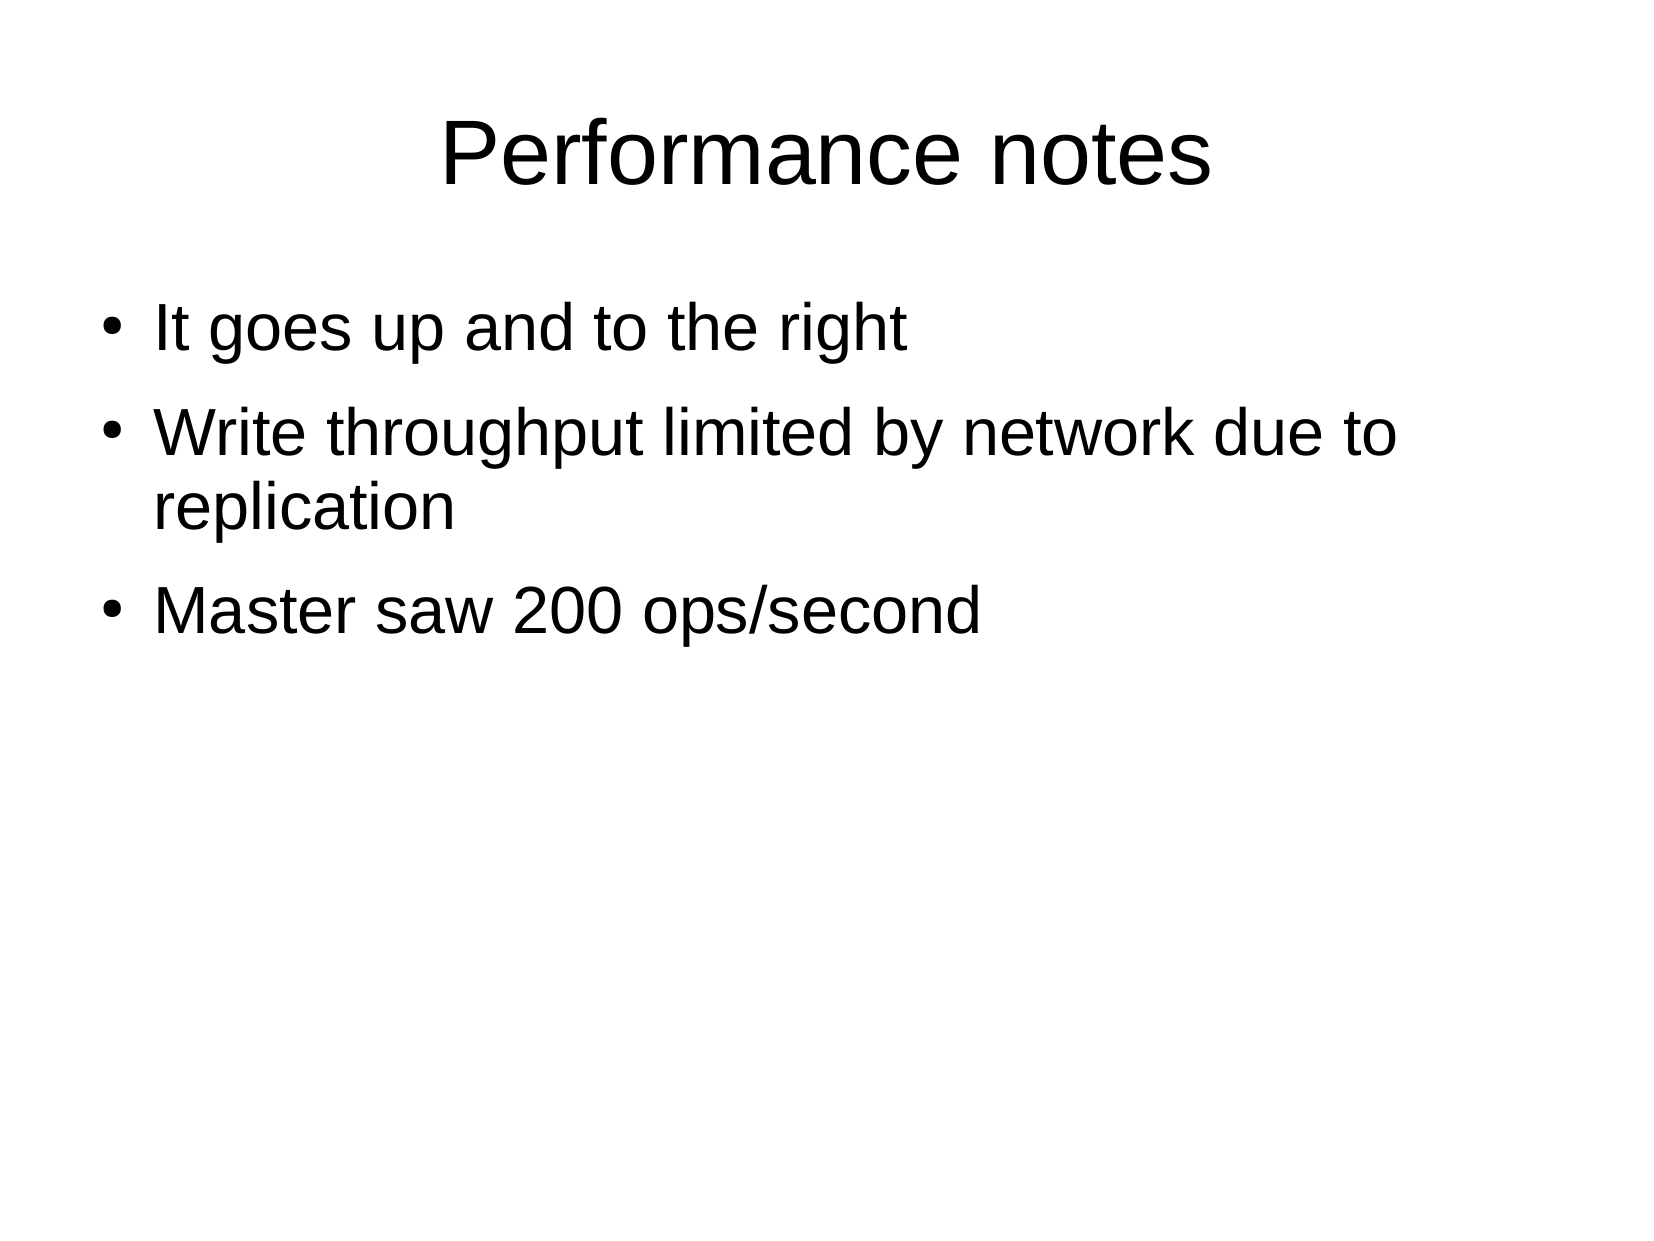

# Performance notes
It goes up and to the right
Write throughput limited by network due to replication
Master saw 200 ops/second